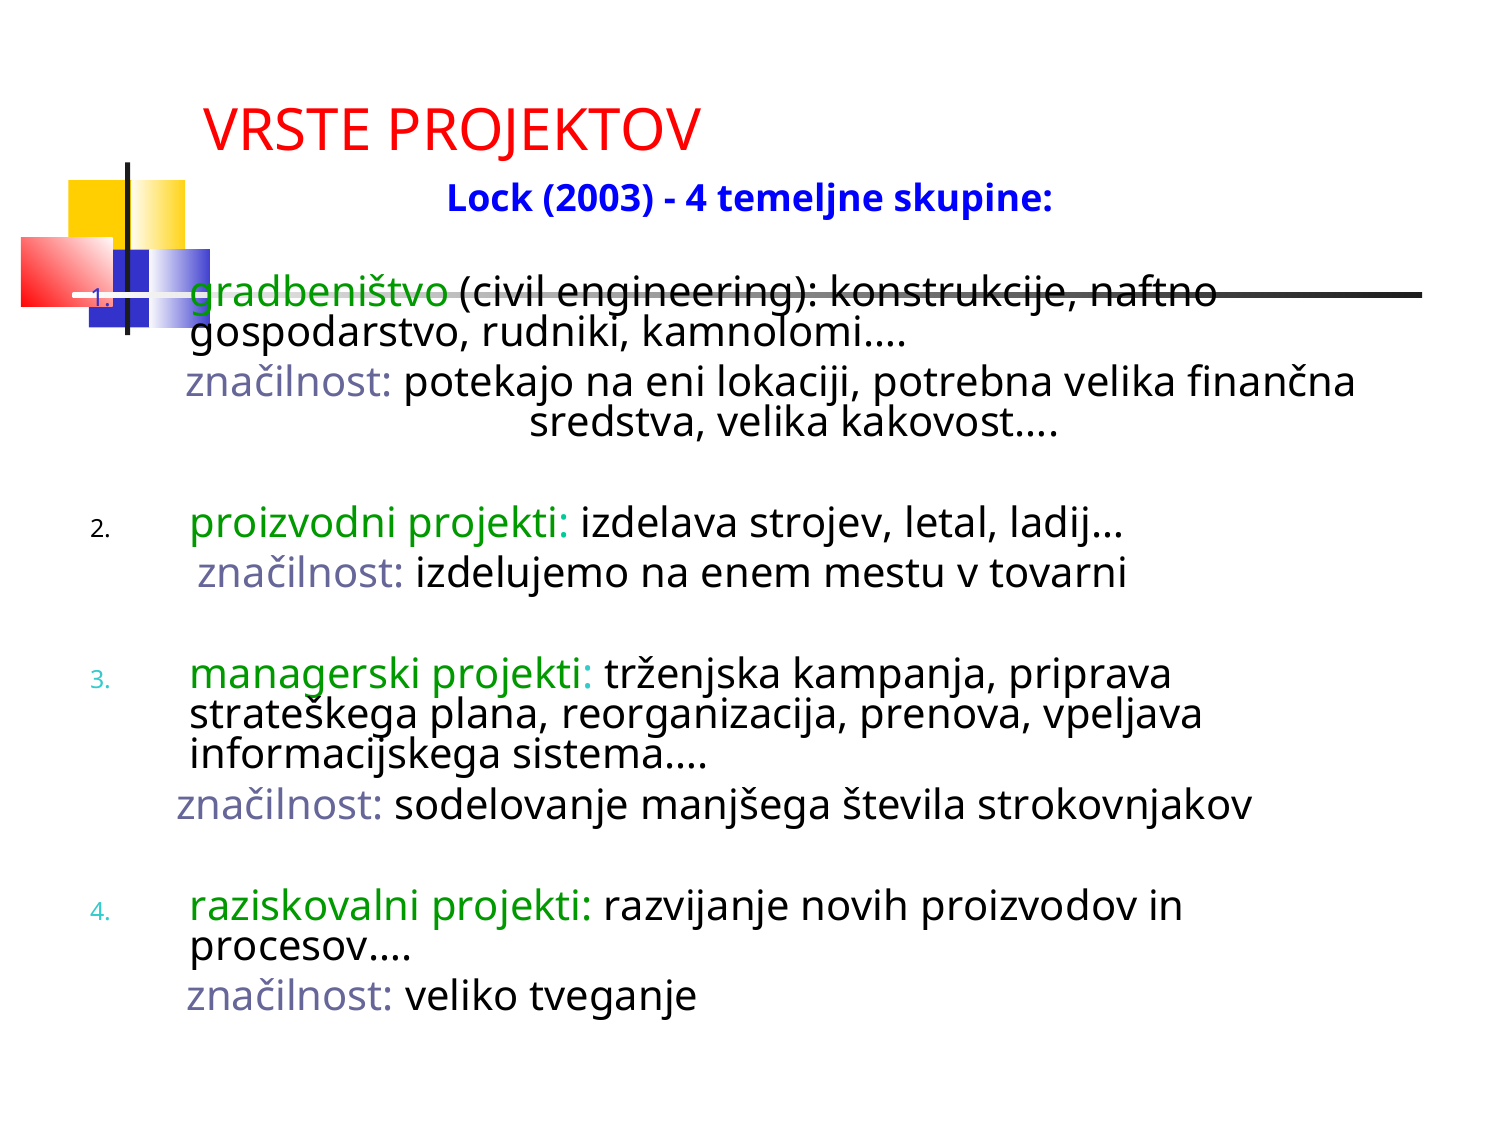

# VRSTE PROJEKTOV
Lock (2003) - 4 temeljne skupine:
gradbeništvo (civil engineering): konstrukcije, naftno gospodarstvo, rudniki, kamnolomi….
 značilnost: potekajo na eni lokaciji, potrebna velika finančna sredstva, velika kakovost….
proizvodni projekti: izdelava strojev, letal, ladij…
 značilnost: izdelujemo na enem mestu v tovarni
managerski projekti: trženjska kampanja, priprava strateškega plana, reorganizacija, prenova, vpeljava informacijskega sistema….
 značilnost: sodelovanje manjšega števila strokovnjakov
raziskovalni projekti: razvijanje novih proizvodov in procesov….
 značilnost: veliko tveganje